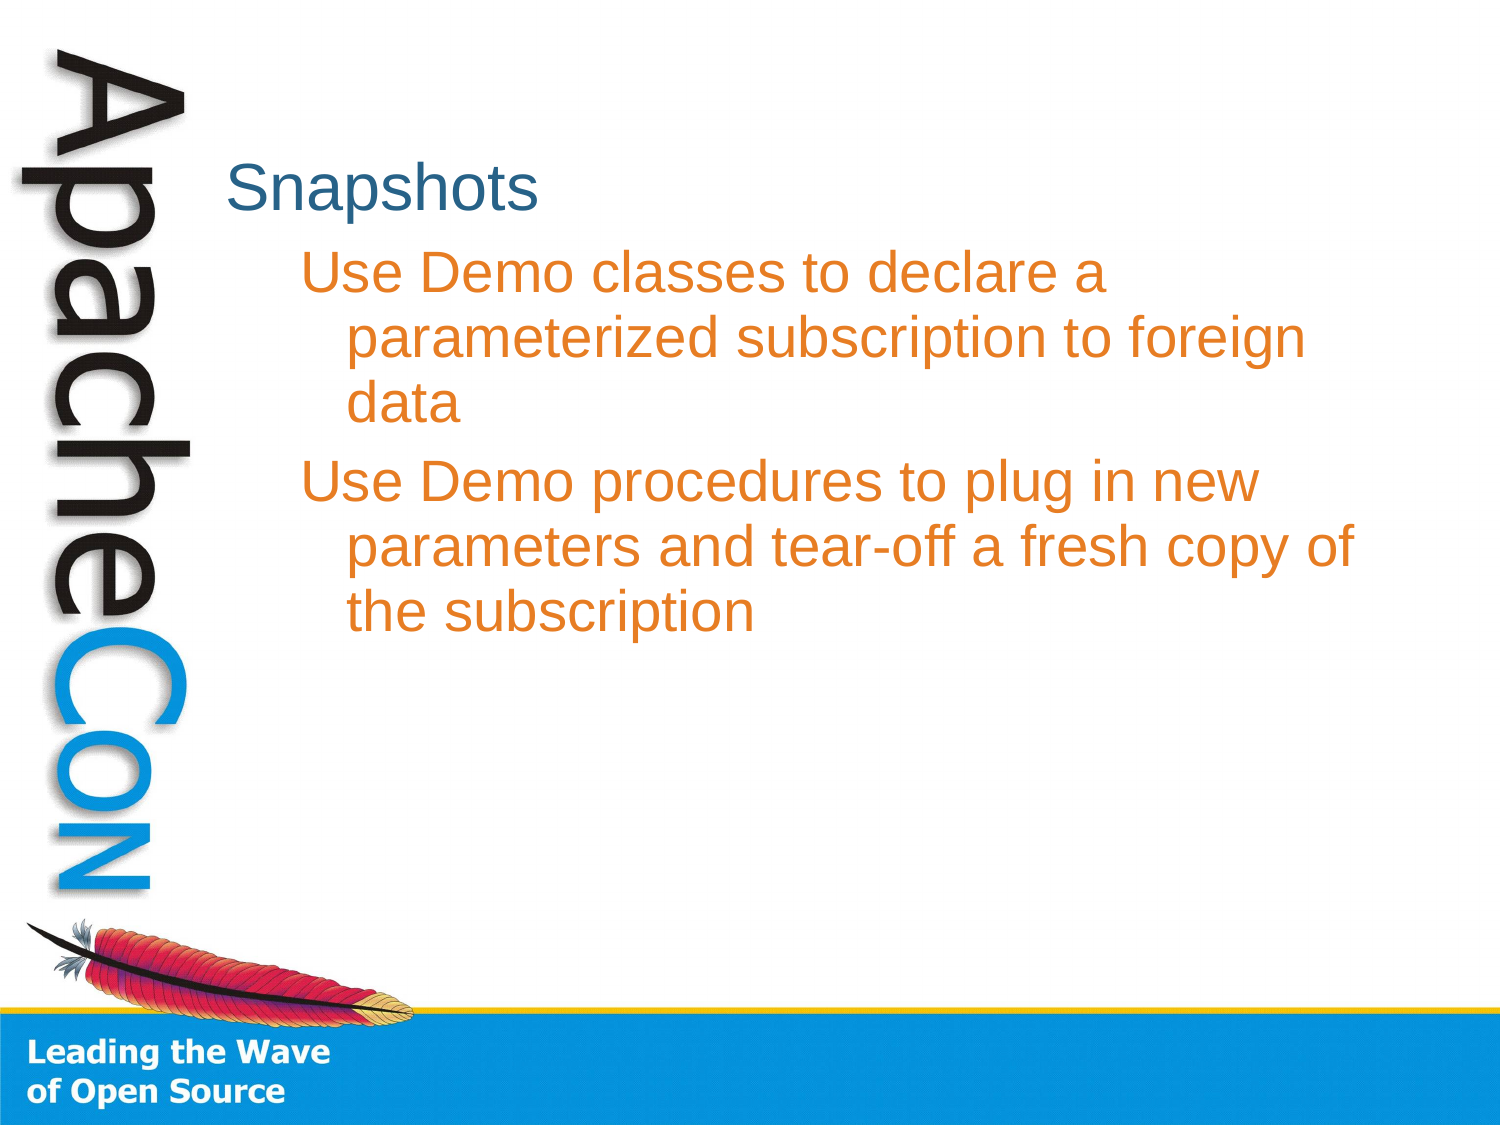

#
Snapshots
Use Demo classes to declare a parameterized subscription to foreign data
Use Demo procedures to plug in new parameters and tear-off a fresh copy of the subscription